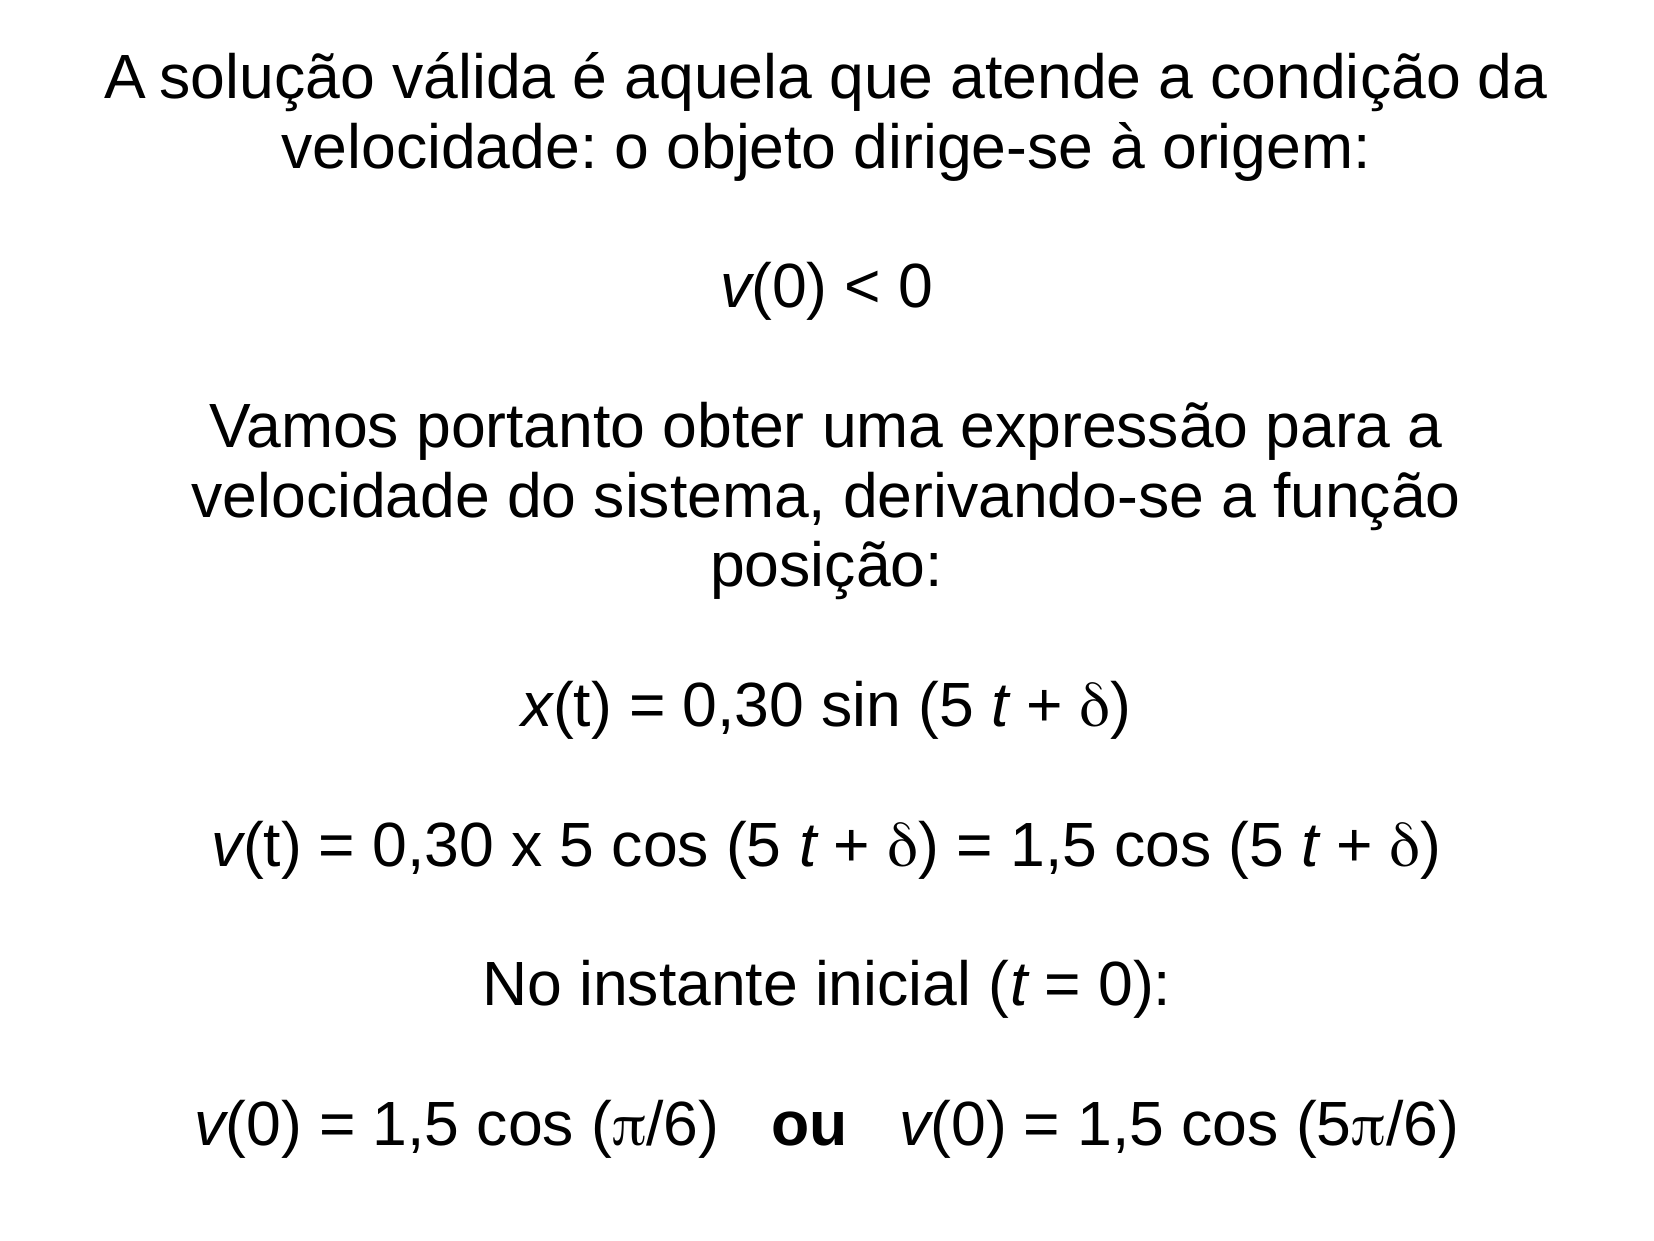

# A solução válida é aquela que atende a condição da velocidade: o objeto dirige-se à origem:
v(0) < 0
Vamos portanto obter uma expressão para a velocidade do sistema, derivando-se a função posição:
x(t) = 0,30 sin (5 t + d)
v(t) = 0,30 x 5 cos (5 t + d) = 1,5 cos (5 t + d)
No instante inicial (t = 0):
v(0) = 1,5 cos (p/6) ou v(0) = 1,5 cos (5p/6)